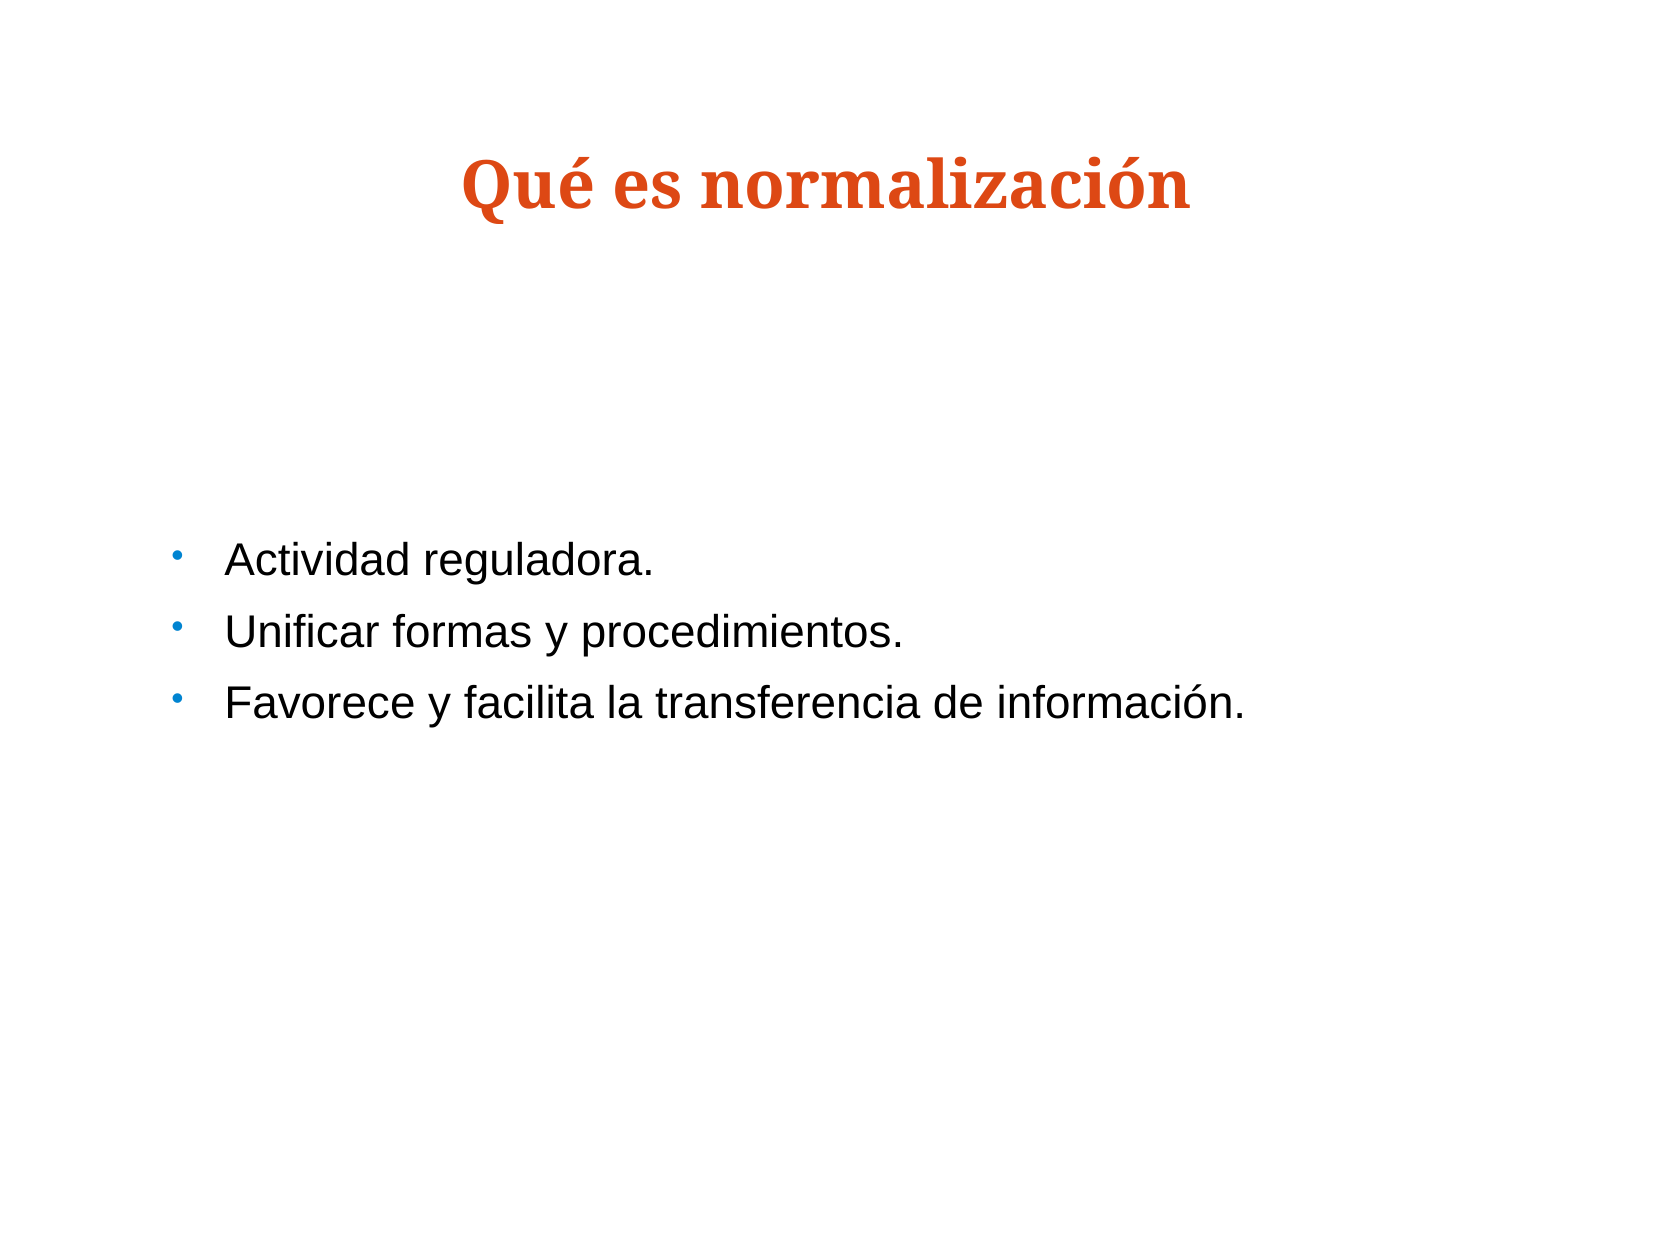

# Qué es normalización
Actividad reguladora.
Unificar formas y procedimientos.
Favorece y facilita la transferencia de información.